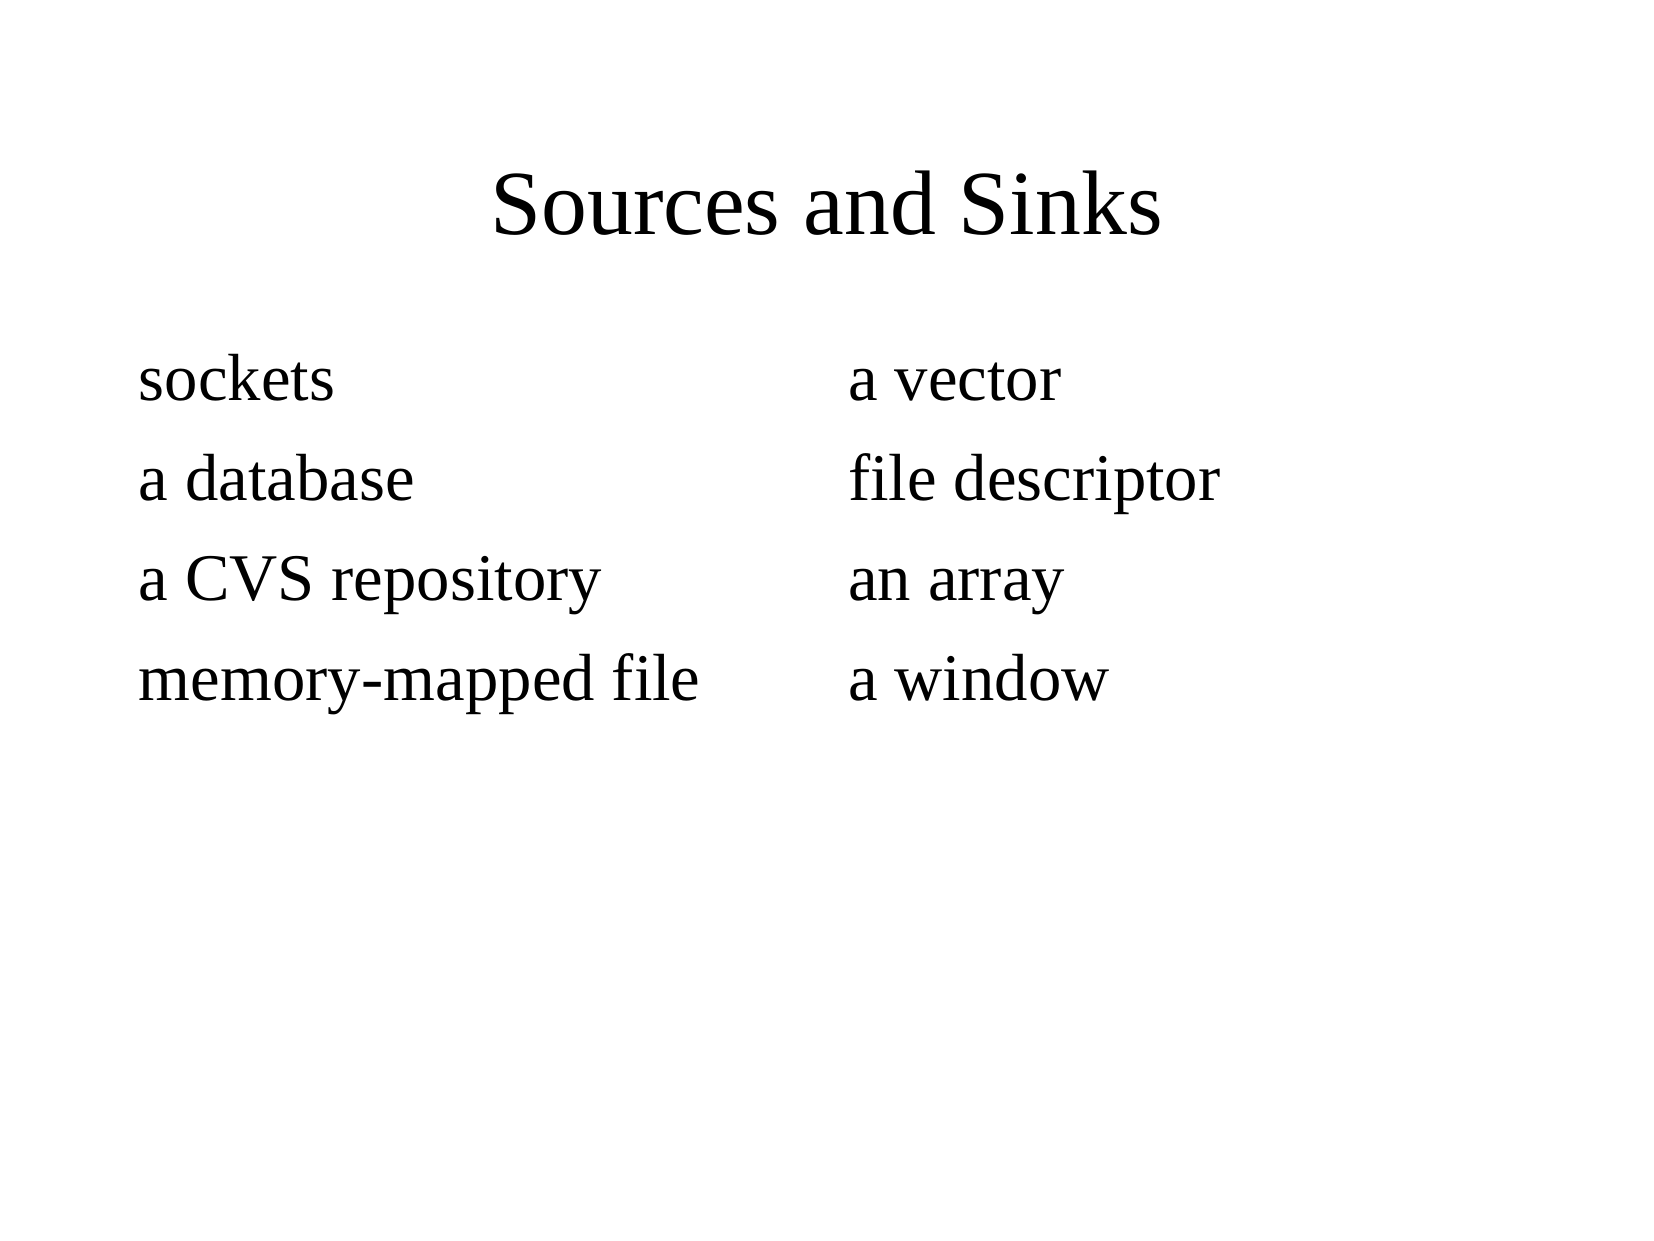

# Sources and Sinks
sockets
a database
a CVS repository
memory-mapped file
a vector
file descriptor
an array
a window